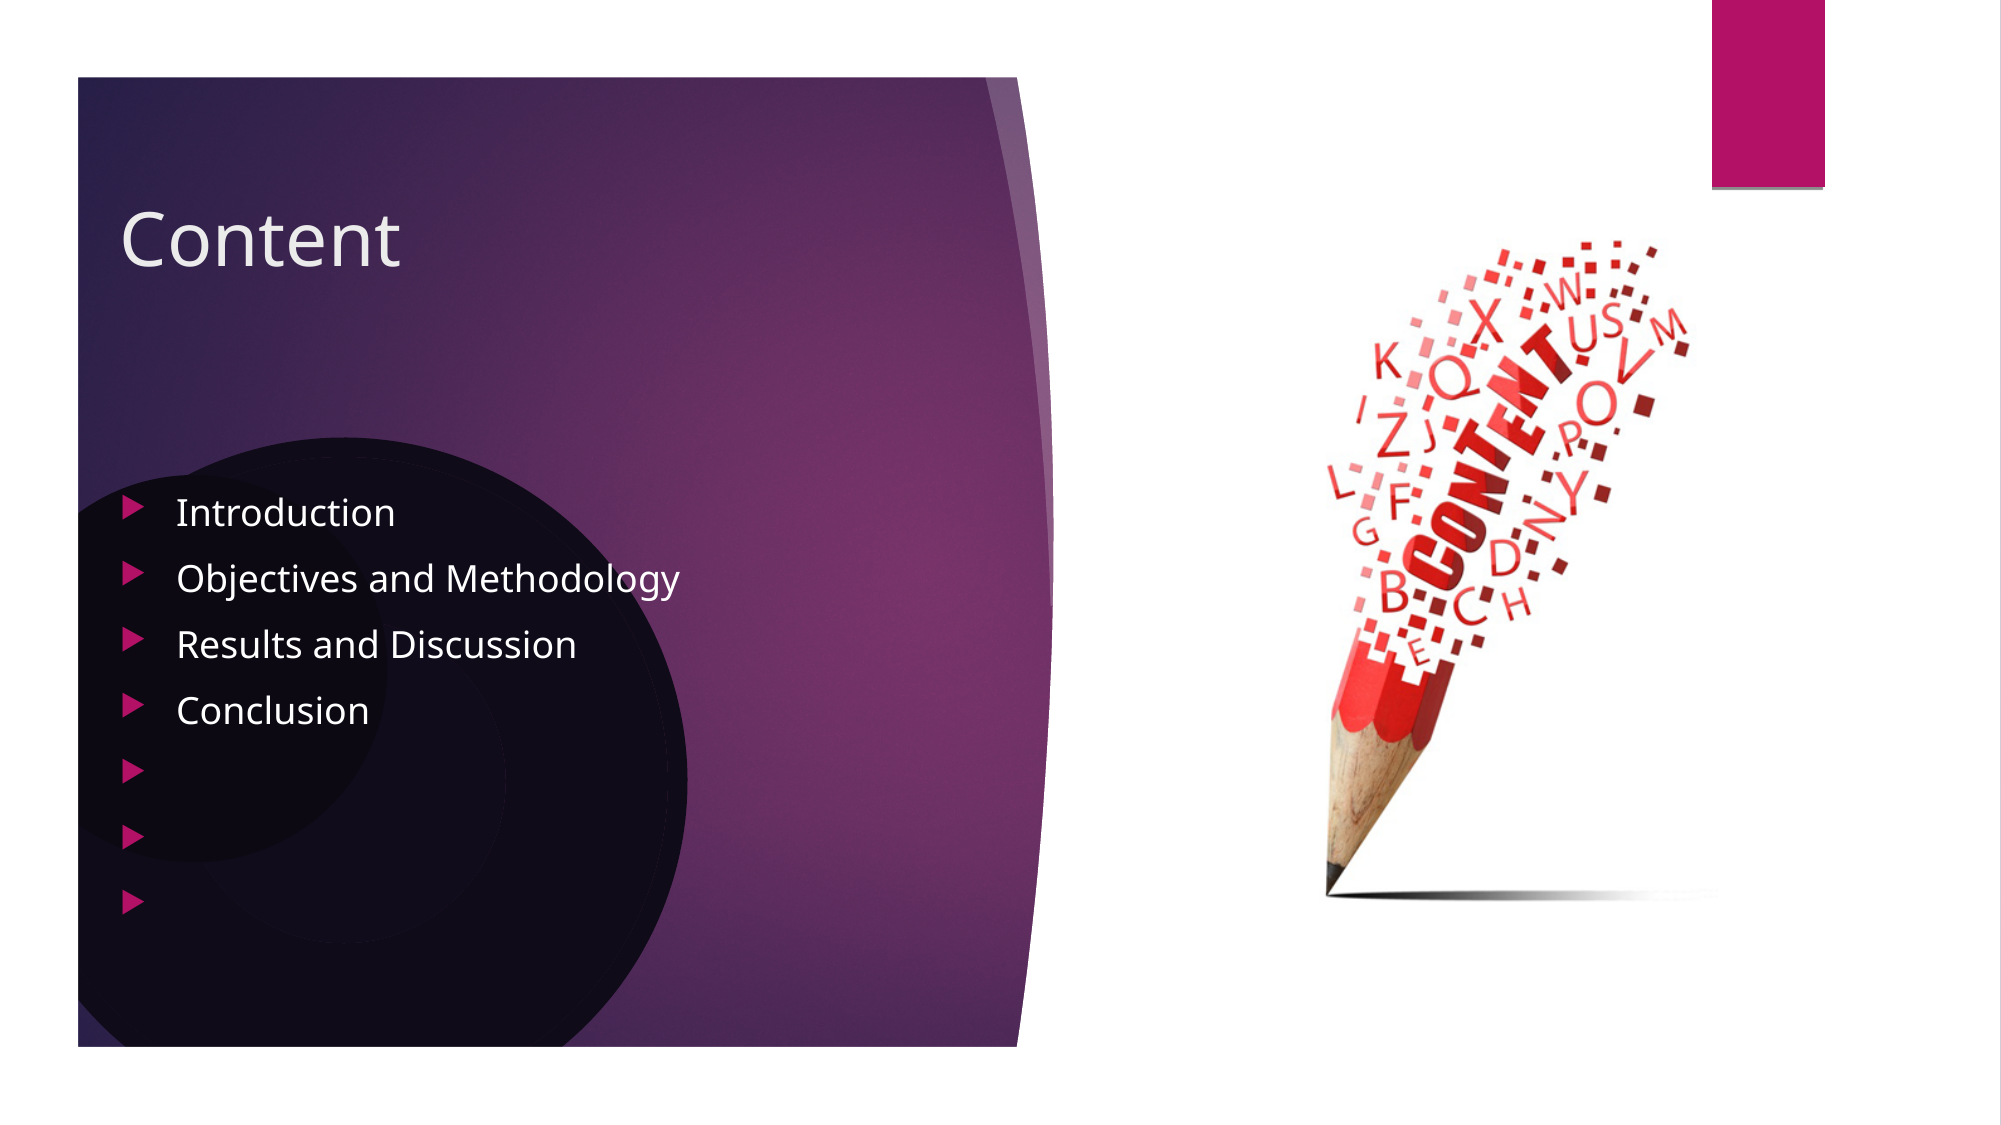

# Content
Introduction
Objectives and Methodology
Results and Discussion
Conclusion